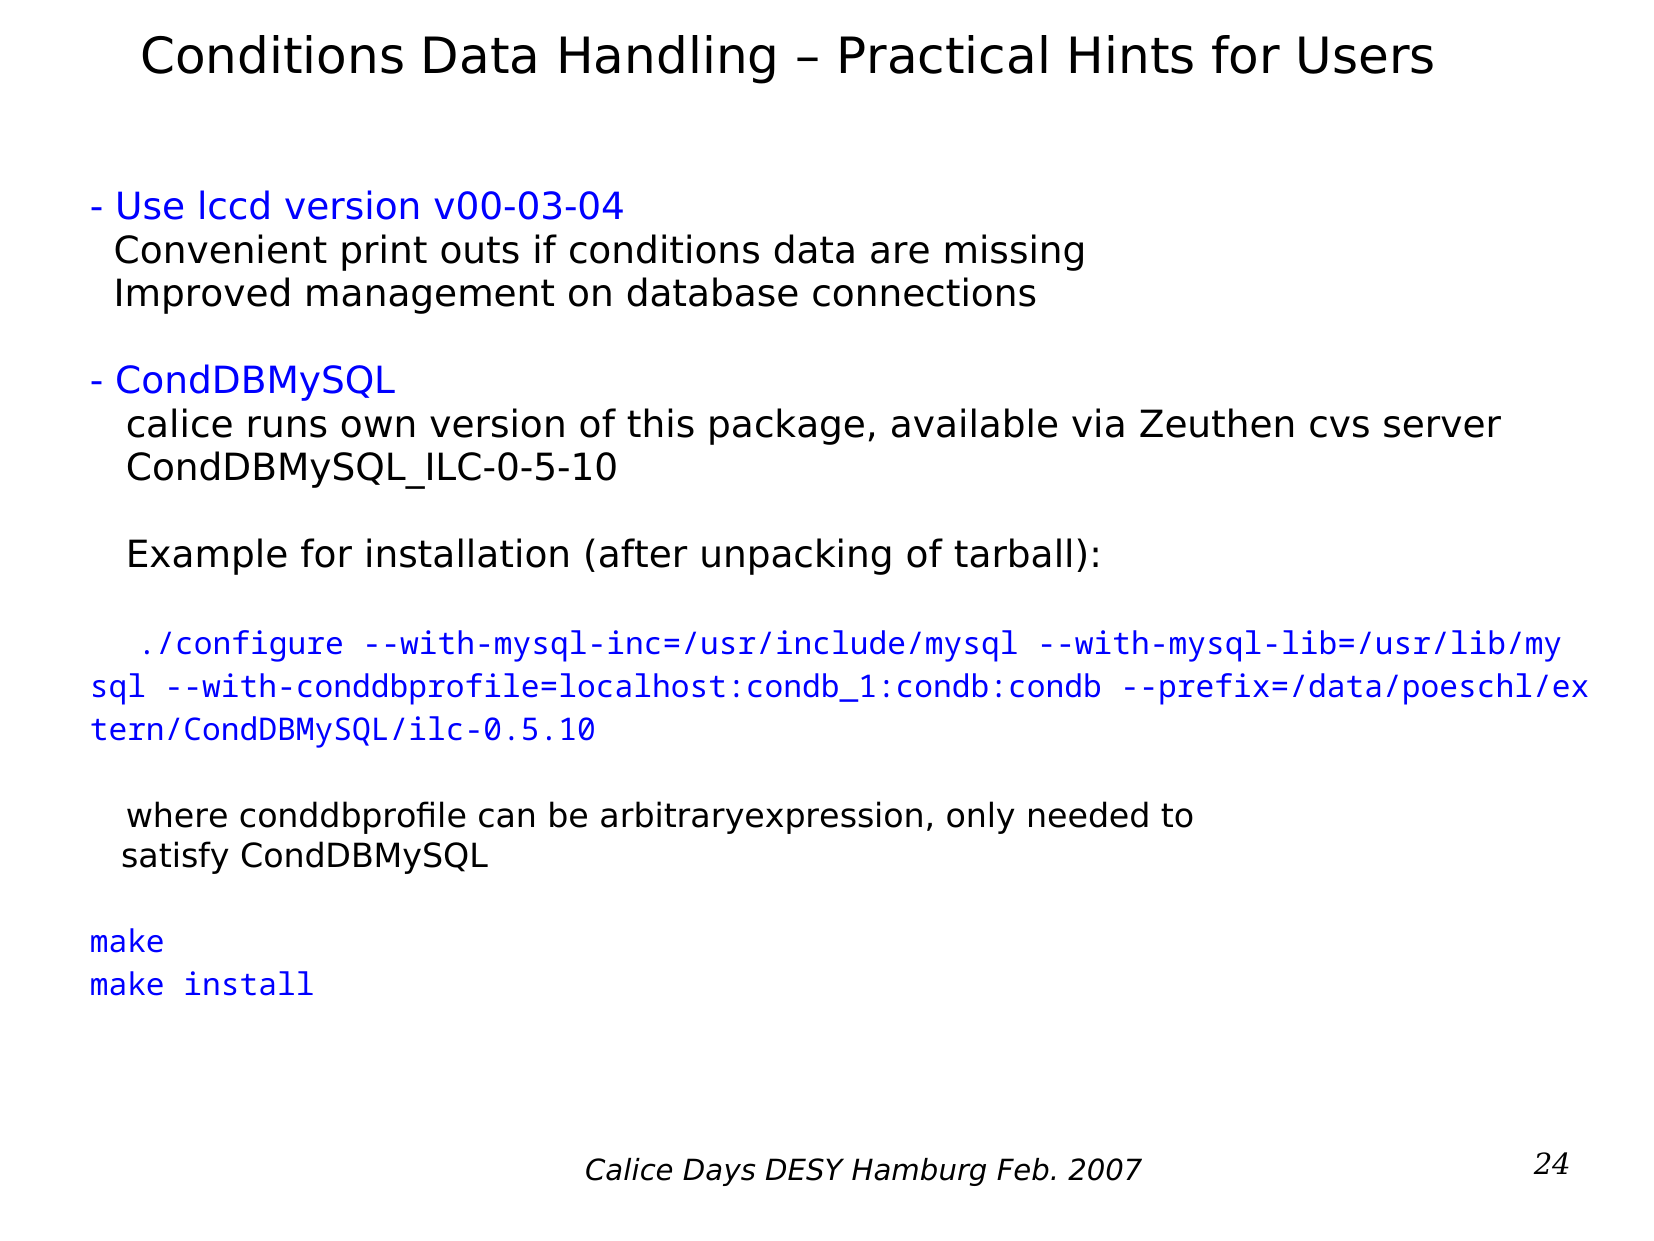

Conditions Data Handling – Practical Hints for Users
- Use lccd version v00-03-04
 Convenient print outs if conditions data are missing
 Improved management on database connections
- CondDBMySQL
 calice runs own version of this package, available via Zeuthen cvs server
 CondDBMySQL_ILC-0-5-10
 Example for installation (after unpacking of tarball):
 ./configure --with-mysql-inc=/usr/include/mysql --with-mysql-lib=/usr/lib/my
sql --with-conddbprofile=localhost:condb_1:condb:condb --prefix=/data/poeschl/ex
tern/CondDBMySQL/ilc-0.5.10
 where conddbprofile can be arbitraryexpression, only needed to
 satisfy CondDBMySQL
make
make install
24
ILC Detector Testbeam Workshop Jan. 07